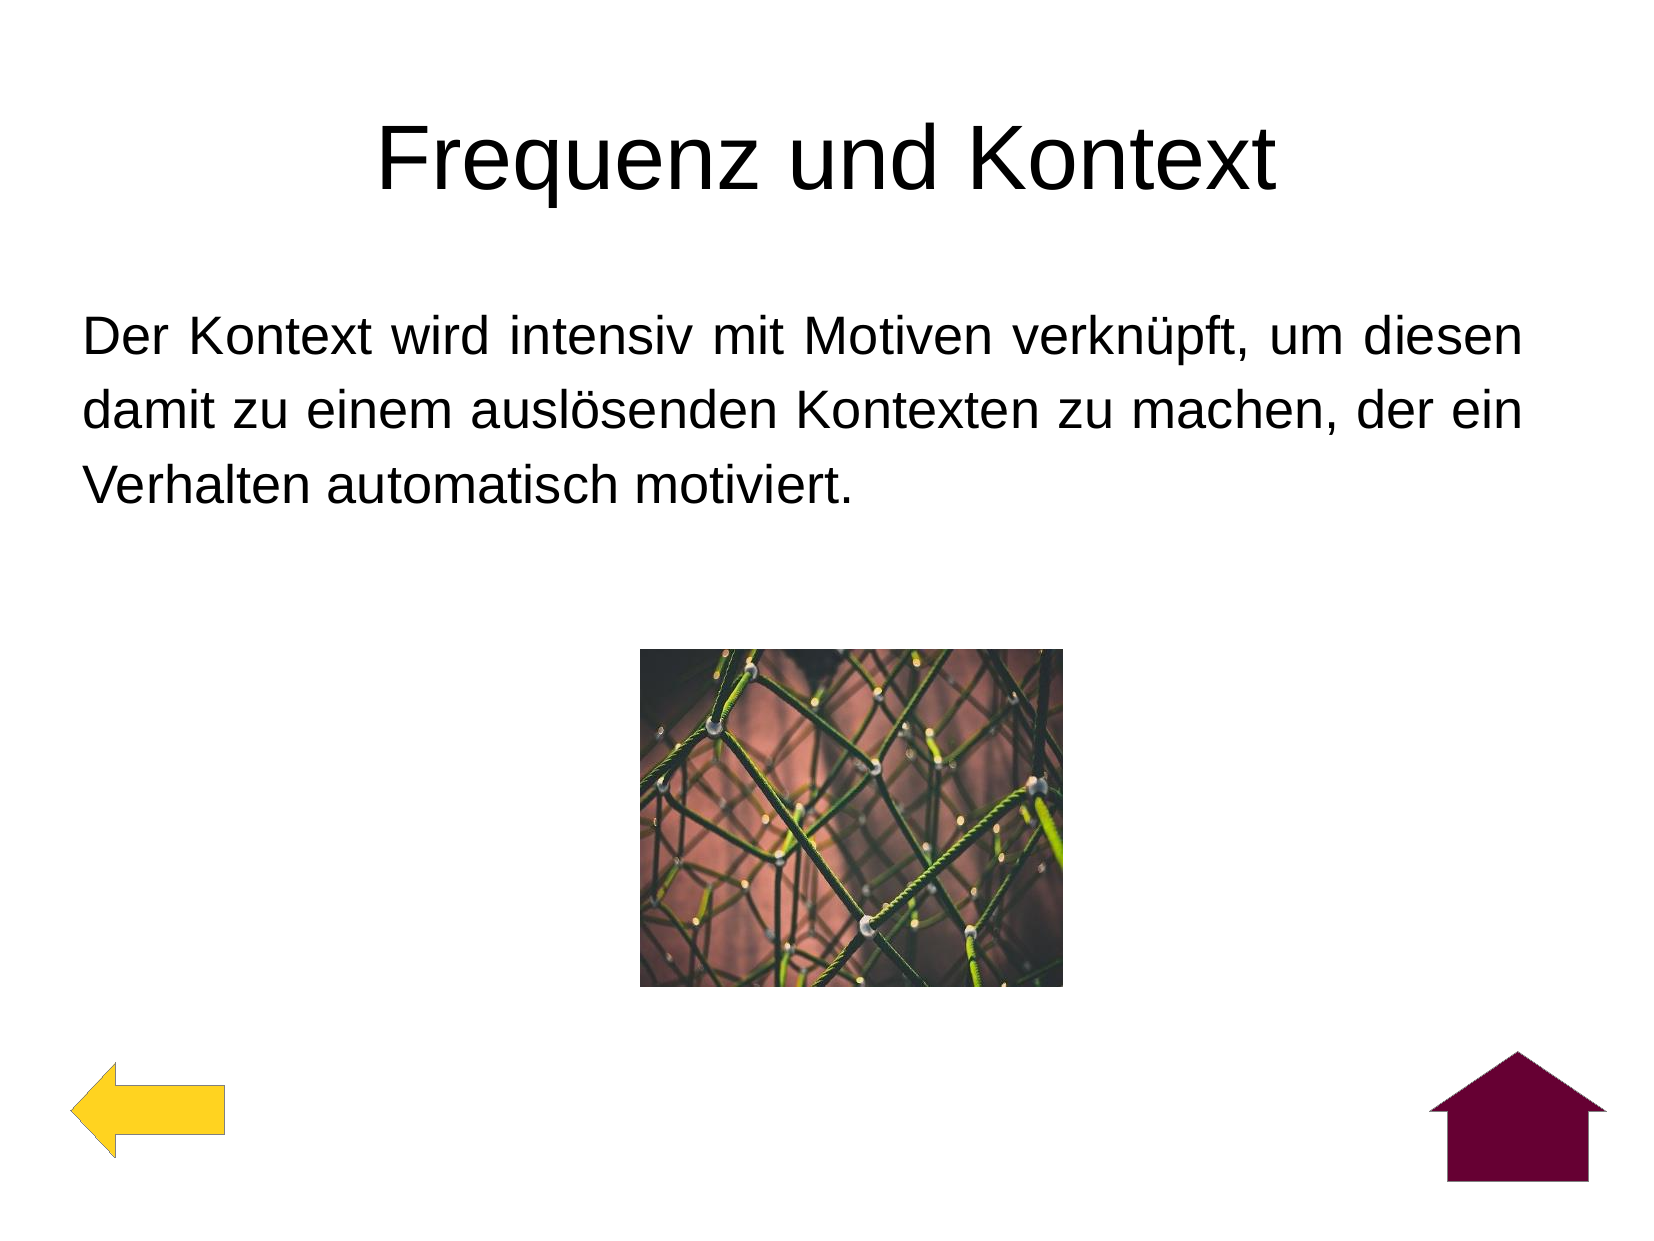

# Frequenz und Kontext
Der Kontext wird intensiv mit Motiven verknüpft, um diesen damit zu einem auslösenden Kontexten zu machen, der ein Verhalten automatisch motiviert.